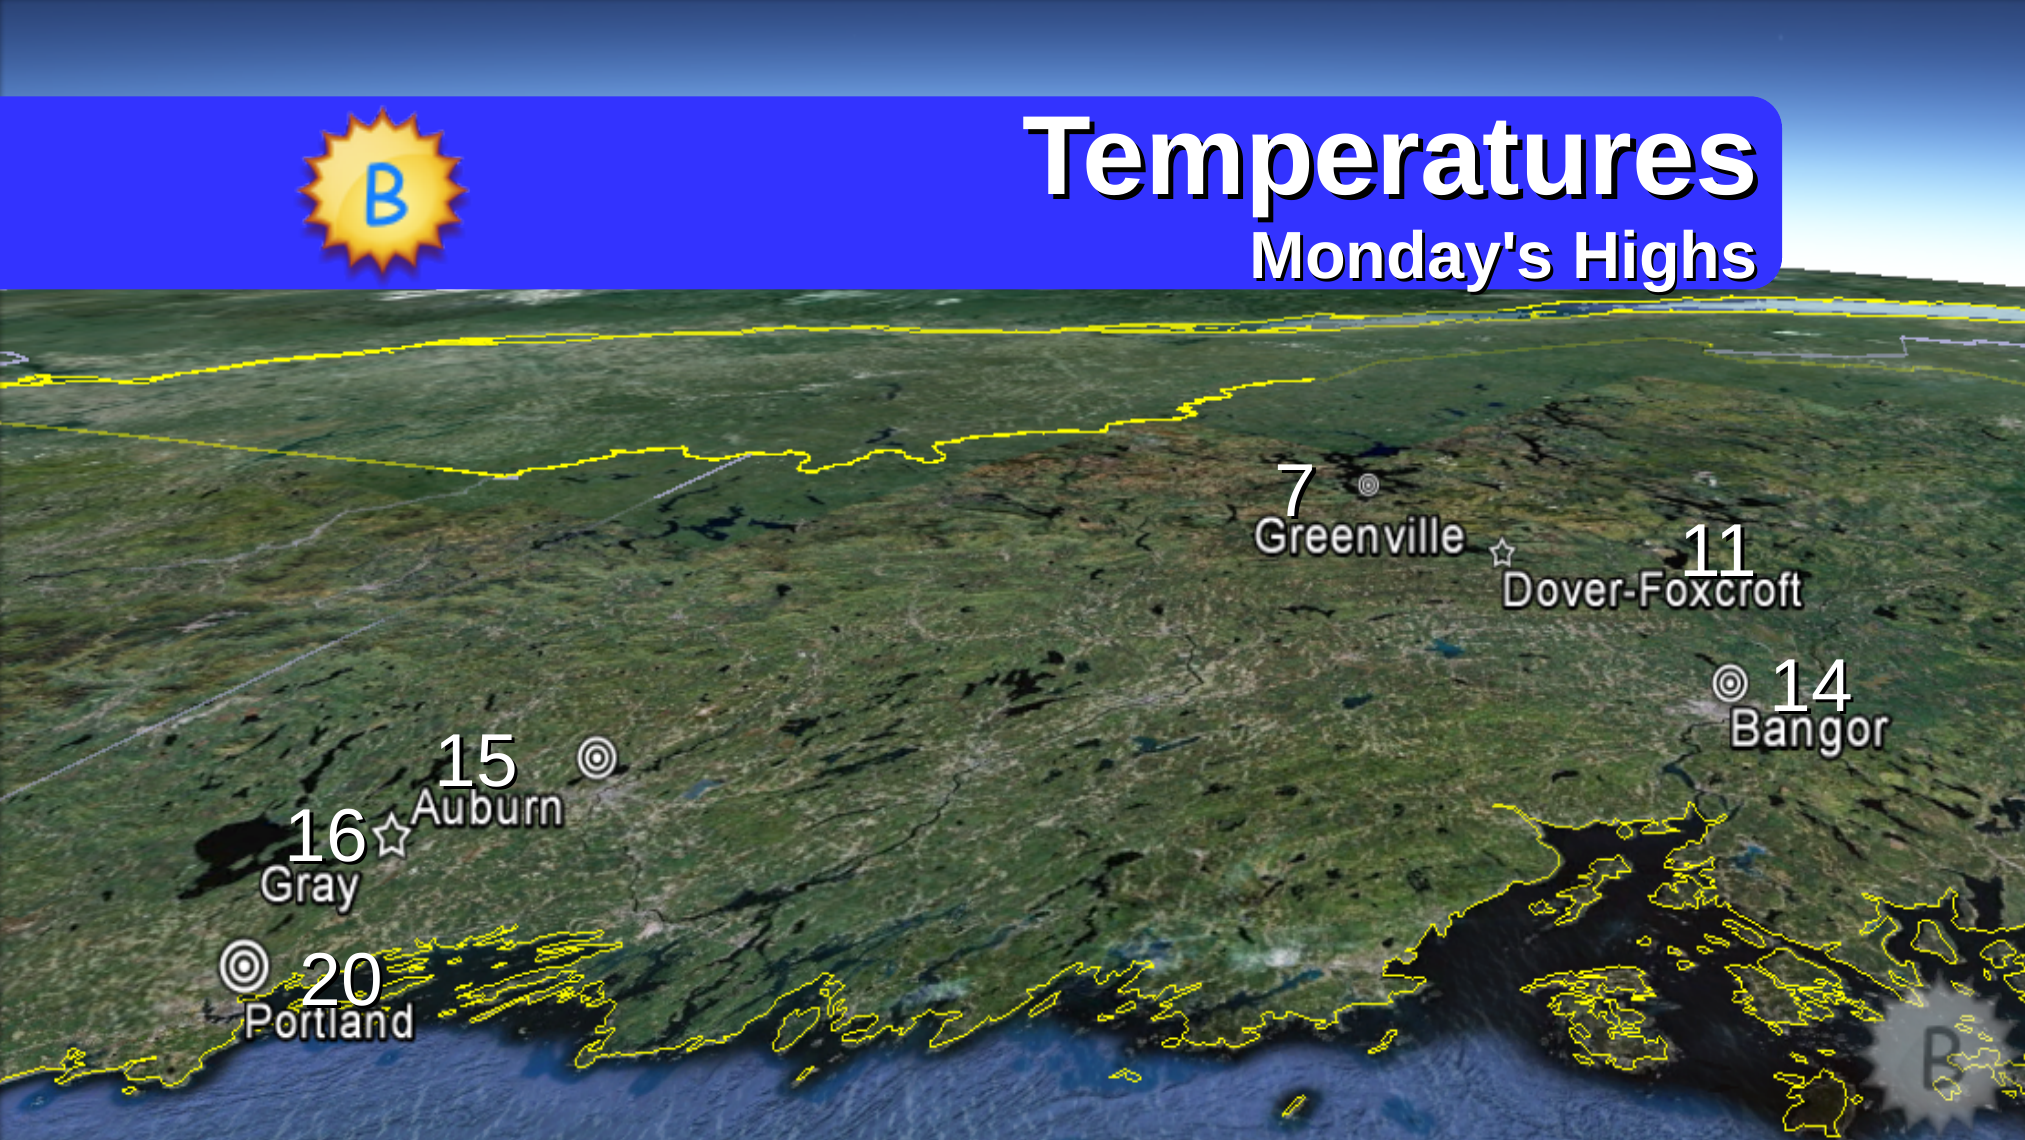

Temperatures
Monday's Highs
7
11
14
15
16
20